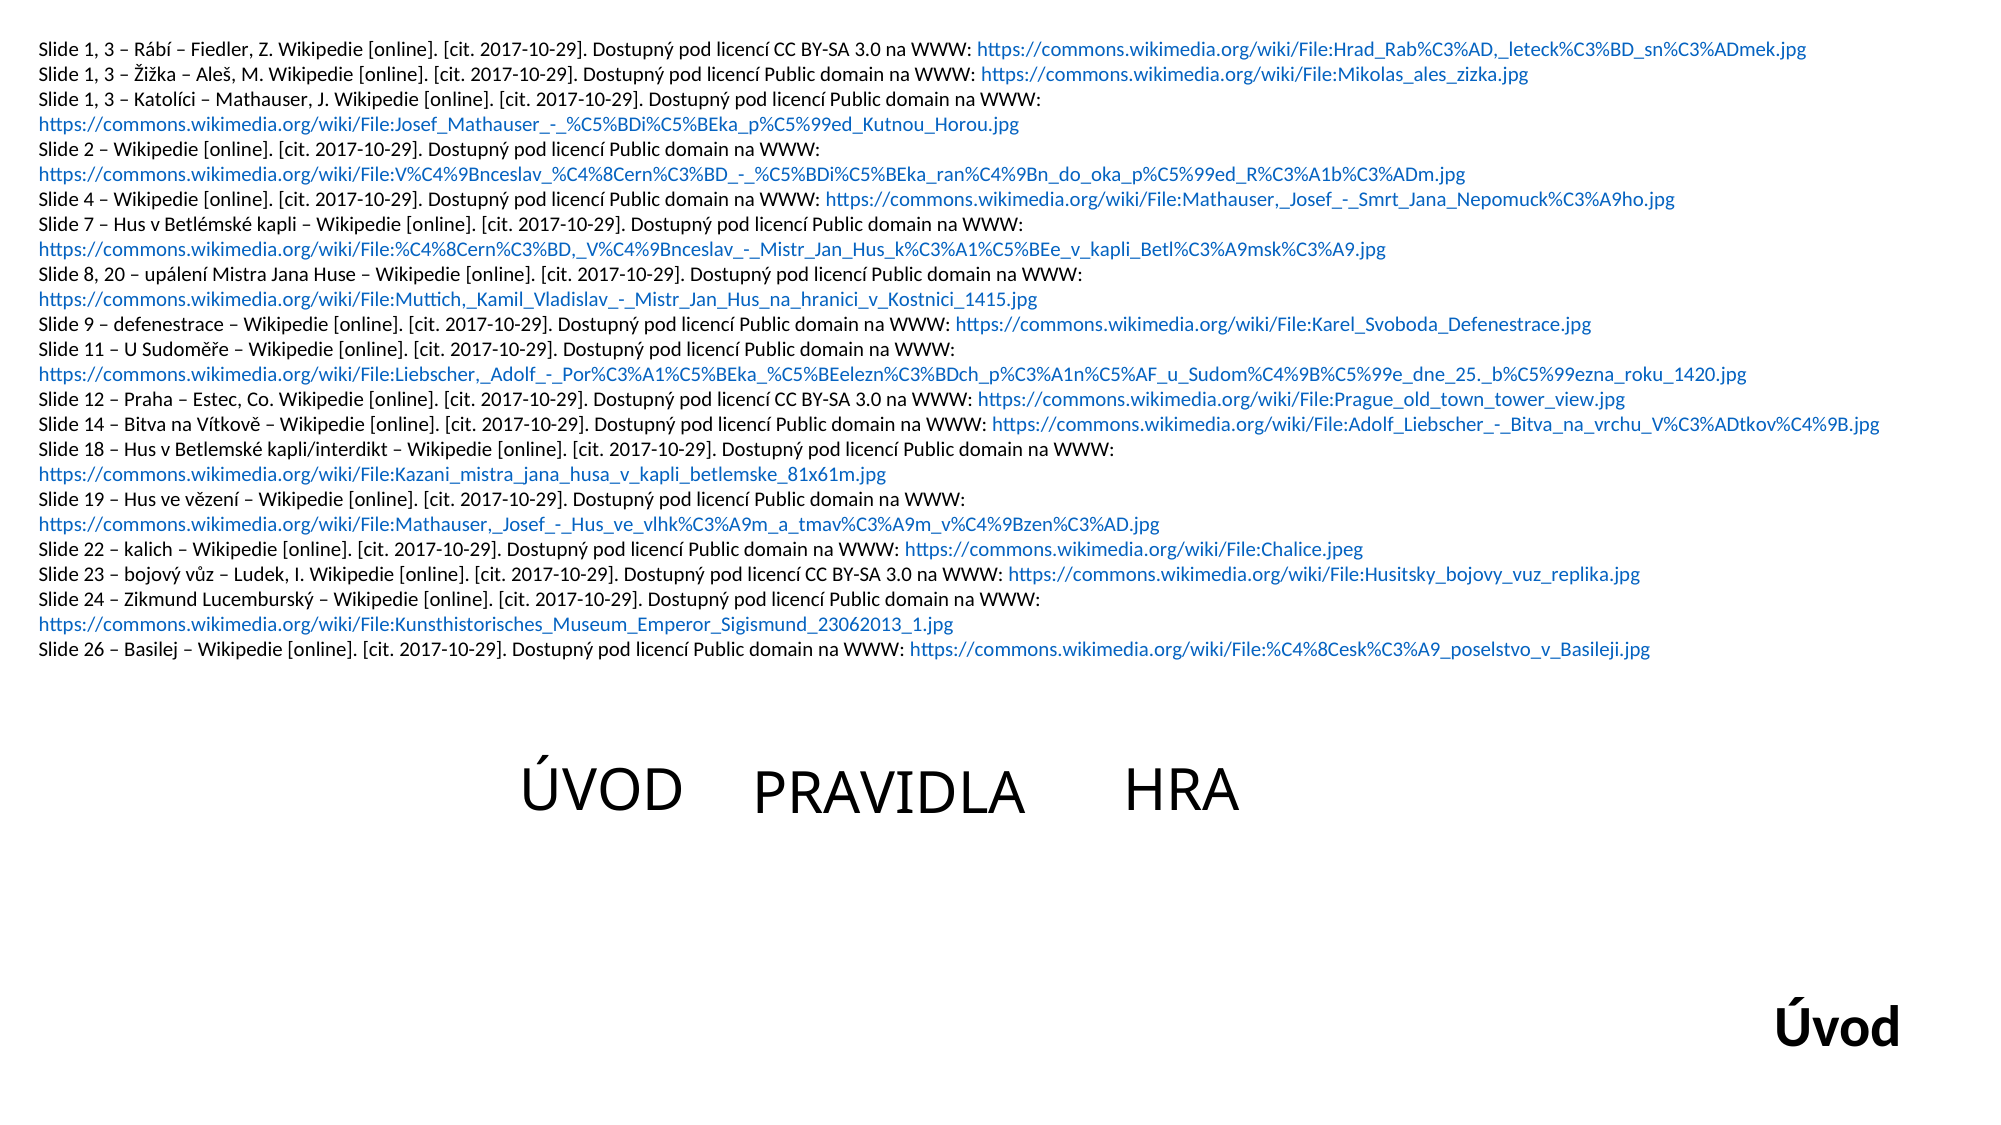

Slide 1, 3 – Rábí – Fiedler, Z. Wikipedie [online]. [cit. 2017-10-29]. Dostupný pod licencí CC BY-SA 3.0 na WWW: https://commons.wikimedia.org/wiki/File:Hrad_Rab%C3%AD,_leteck%C3%BD_sn%C3%ADmek.jpg
Slide 1, 3 – Žižka – Aleš, M. Wikipedie [online]. [cit. 2017-10-29]. Dostupný pod licencí Public domain na WWW: https://commons.wikimedia.org/wiki/File:Mikolas_ales_zizka.jpg
Slide 1, 3 – Katolíci – Mathauser, J. Wikipedie [online]. [cit. 2017-10-29]. Dostupný pod licencí Public domain na WWW: https://commons.wikimedia.org/wiki/File:Josef_Mathauser_-_%C5%BDi%C5%BEka_p%C5%99ed_Kutnou_Horou.jpg
Slide 2 – Wikipedie [online]. [cit. 2017-10-29]. Dostupný pod licencí Public domain na WWW: https://commons.wikimedia.org/wiki/File:V%C4%9Bnceslav_%C4%8Cern%C3%BD_-_%C5%BDi%C5%BEka_ran%C4%9Bn_do_oka_p%C5%99ed_R%C3%A1b%C3%ADm.jpg
Slide 4 – Wikipedie [online]. [cit. 2017-10-29]. Dostupný pod licencí Public domain na WWW: https://commons.wikimedia.org/wiki/File:Mathauser,_Josef_-_Smrt_Jana_Nepomuck%C3%A9ho.jpg
Slide 7 – Hus v Betlémské kapli – Wikipedie [online]. [cit. 2017-10-29]. Dostupný pod licencí Public domain na WWW: https://commons.wikimedia.org/wiki/File:%C4%8Cern%C3%BD,_V%C4%9Bnceslav_-_Mistr_Jan_Hus_k%C3%A1%C5%BEe_v_kapli_Betl%C3%A9msk%C3%A9.jpg
Slide 8, 20 – upálení Mistra Jana Huse – Wikipedie [online]. [cit. 2017-10-29]. Dostupný pod licencí Public domain na WWW: https://commons.wikimedia.org/wiki/File:Muttich,_Kamil_Vladislav_-_Mistr_Jan_Hus_na_hranici_v_Kostnici_1415.jpg
Slide 9 – defenestrace – Wikipedie [online]. [cit. 2017-10-29]. Dostupný pod licencí Public domain na WWW: https://commons.wikimedia.org/wiki/File:Karel_Svoboda_Defenestrace.jpg
Slide 11 – U Sudoměře – Wikipedie [online]. [cit. 2017-10-29]. Dostupný pod licencí Public domain na WWW: https://commons.wikimedia.org/wiki/File:Liebscher,_Adolf_-_Por%C3%A1%C5%BEka_%C5%BEelezn%C3%BDch_p%C3%A1n%C5%AF_u_Sudom%C4%9B%C5%99e_dne_25._b%C5%99ezna_roku_1420.jpg
Slide 12 – Praha – Estec, Co. Wikipedie [online]. [cit. 2017-10-29]. Dostupný pod licencí CC BY-SA 3.0 na WWW: https://commons.wikimedia.org/wiki/File:Prague_old_town_tower_view.jpg
Slide 14 – Bitva na Vítkově – Wikipedie [online]. [cit. 2017-10-29]. Dostupný pod licencí Public domain na WWW: https://commons.wikimedia.org/wiki/File:Adolf_Liebscher_-_Bitva_na_vrchu_V%C3%ADtkov%C4%9B.jpg
Slide 18 – Hus v Betlemské kapli/interdikt – Wikipedie [online]. [cit. 2017-10-29]. Dostupný pod licencí Public domain na WWW: https://commons.wikimedia.org/wiki/File:Kazani_mistra_jana_husa_v_kapli_betlemske_81x61m.jpg
Slide 19 – Hus ve vězení – Wikipedie [online]. [cit. 2017-10-29]. Dostupný pod licencí Public domain na WWW: https://commons.wikimedia.org/wiki/File:Mathauser,_Josef_-_Hus_ve_vlhk%C3%A9m_a_tmav%C3%A9m_v%C4%9Bzen%C3%AD.jpg
Slide 22 – kalich – Wikipedie [online]. [cit. 2017-10-29]. Dostupný pod licencí Public domain na WWW: https://commons.wikimedia.org/wiki/File:Chalice.jpeg
Slide 23 – bojový vůz – Ludek, I. Wikipedie [online]. [cit. 2017-10-29]. Dostupný pod licencí CC BY-SA 3.0 na WWW: https://commons.wikimedia.org/wiki/File:Husitsky_bojovy_vuz_replika.jpg
Slide 24 – Zikmund Lucemburský – Wikipedie [online]. [cit. 2017-10-29]. Dostupný pod licencí Public domain na WWW: https://commons.wikimedia.org/wiki/File:Kunsthistorisches_Museum_Emperor_Sigismund_23062013_1.jpg
Slide 26 – Basilej – Wikipedie [online]. [cit. 2017-10-29]. Dostupný pod licencí Public domain na WWW: https://commons.wikimedia.org/wiki/File:%C4%8Cesk%C3%A9_poselstvo_v_Basileji.jpg
ÚVOD
HRA
PRAVIDLA
Úvod